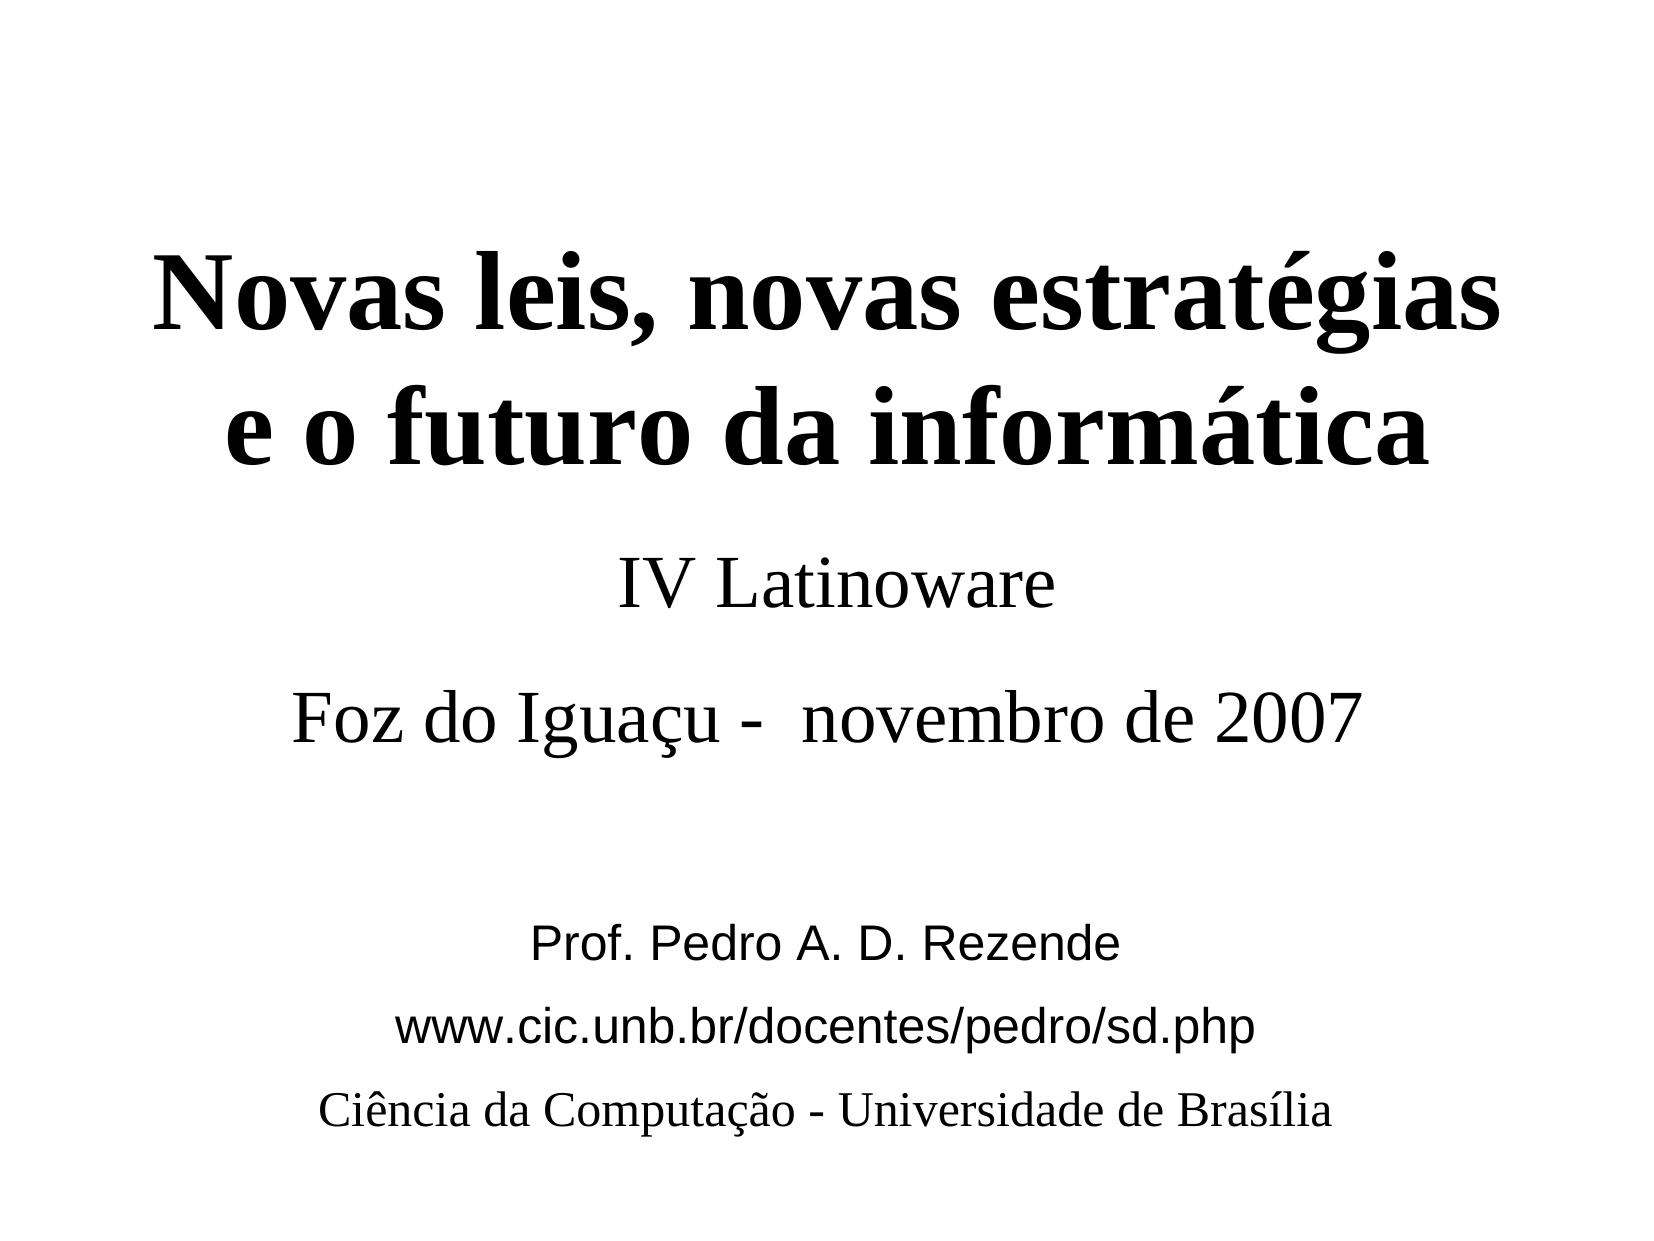

# Novas leis, novas estratégias e o futuro da informática IV Latinoware Foz do Iguaçu - novembro de 2007
Prof. Pedro A. D. Rezende
www.cic.unb.br/docentes/pedro/sd.php
Ciência da Computação - Universidade de Brasília